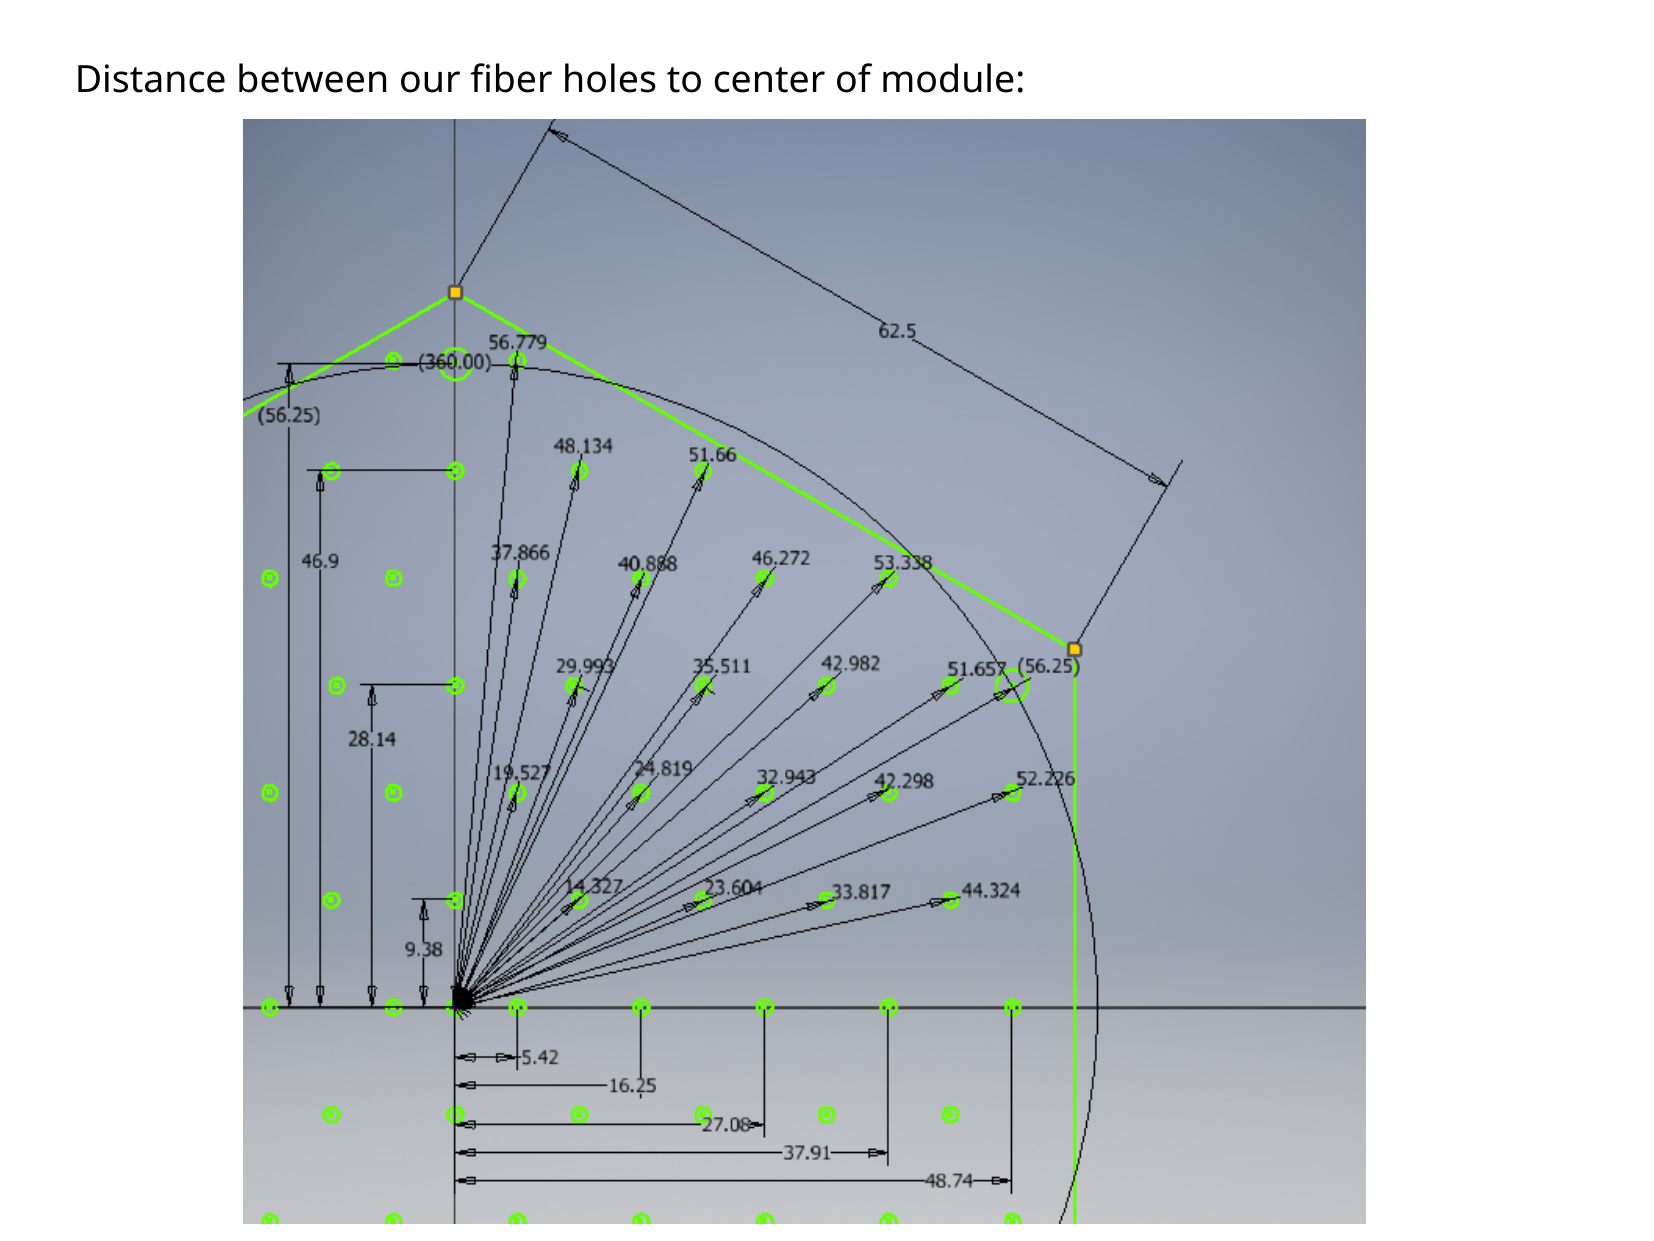

Distance between our fiber holes to center of module: